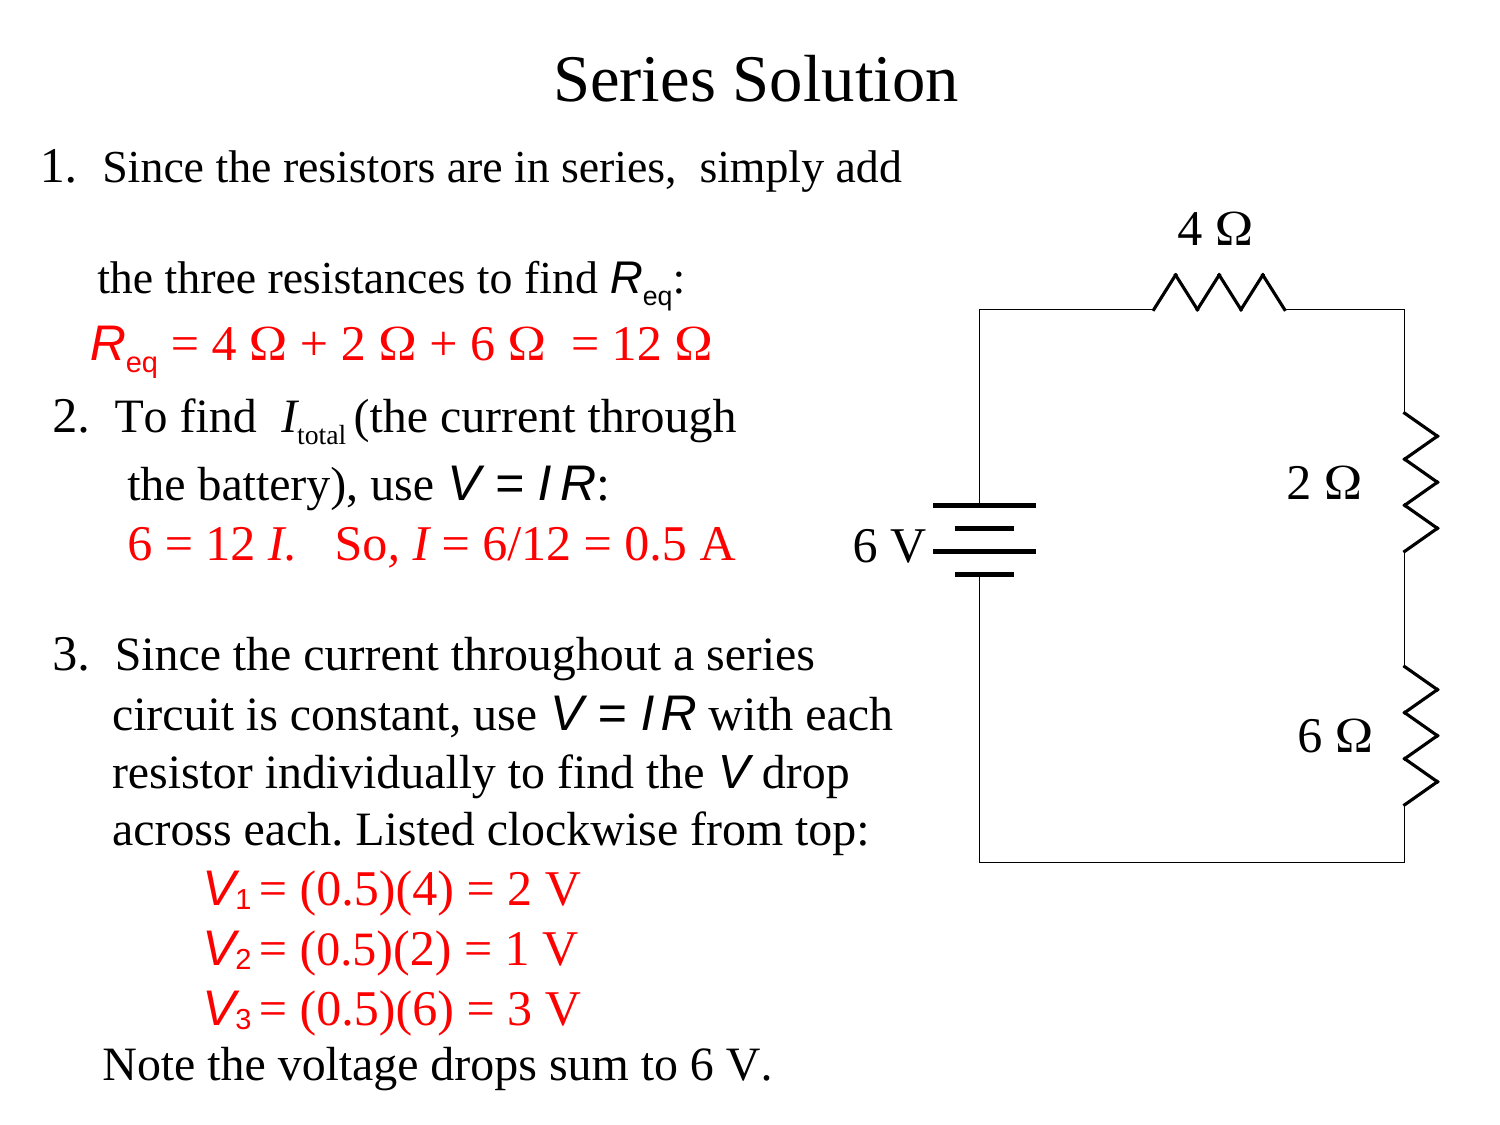

# Series Solution
1. Since the resistors are in series, simply add
 the three resistances to find Req:
 Req = 4  + 2  + 6  = 12 
4 
2 
6 V
6 
2. To find Itotal (the current through the battery), use V = I R:
6 = 12 I. So, I = 6/12 = 0.5 A
3. Since the current throughout a series
 circuit is constant, use V = I R with each
 resistor individually to find the V drop
 across each. Listed clockwise from top:	V1 = (0.5)(4) = 2 V
	V2 = (0.5)(2) = 1 V
	V3 = (0.5)(6) = 3 V
Note the voltage drops sum to 6 V.